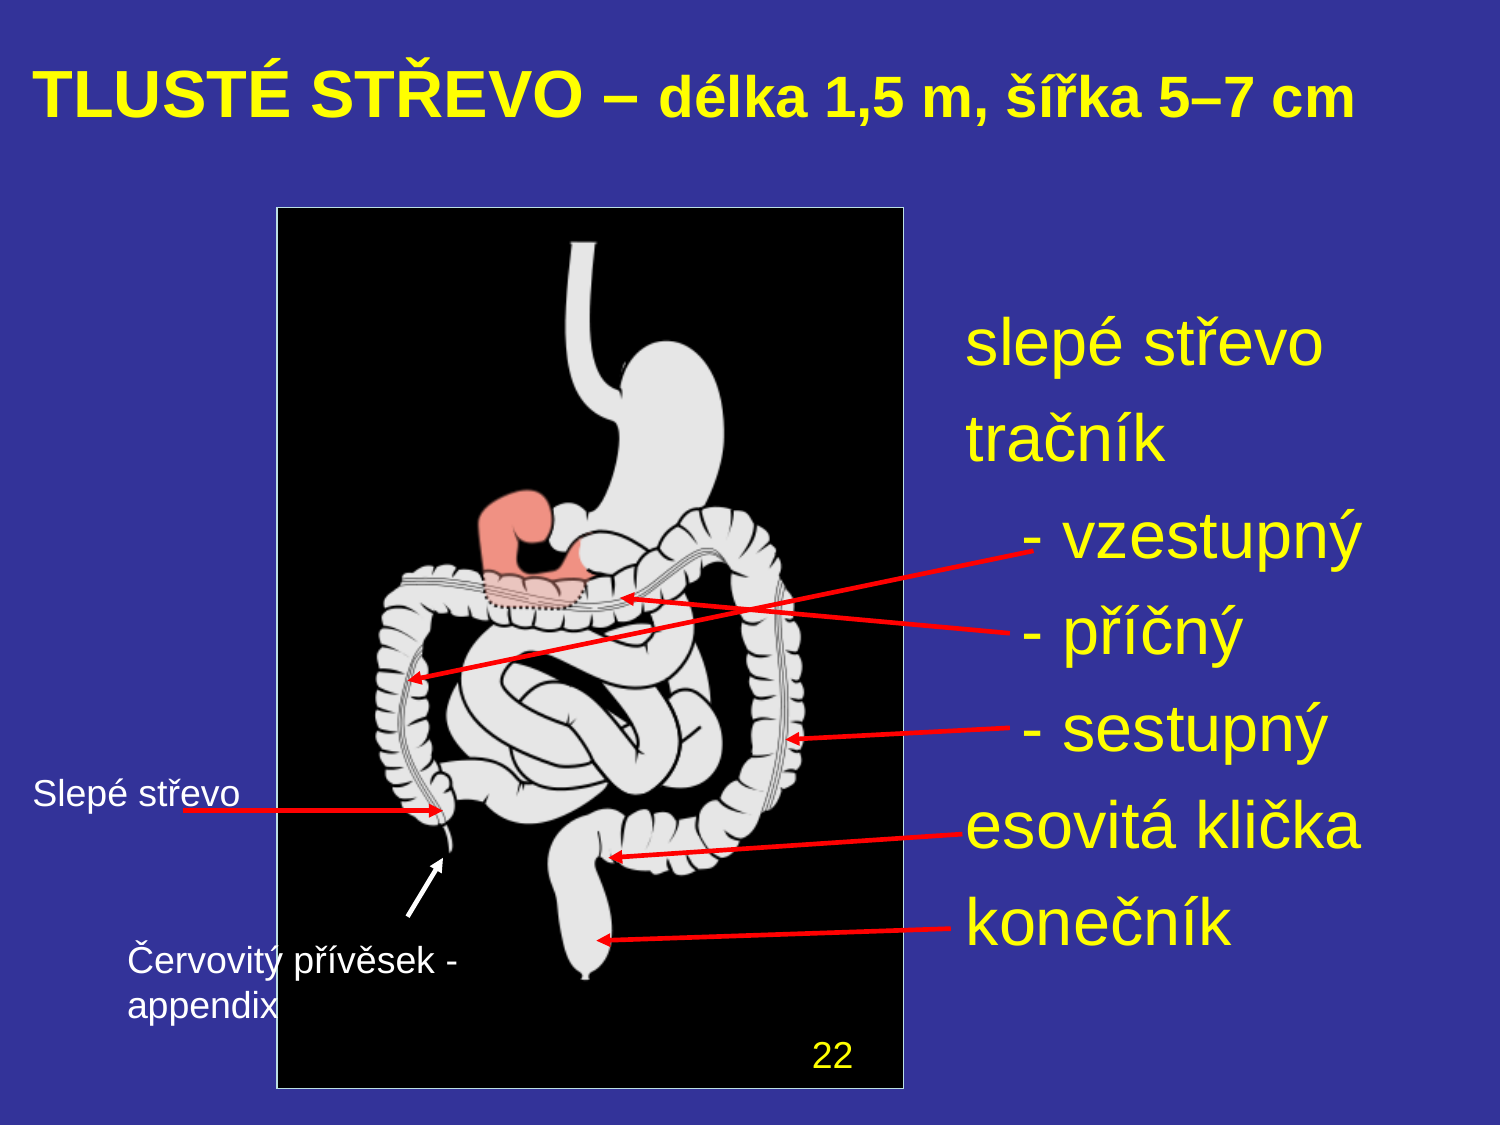

TLUSTÉ STŘEVO – délka 1,5 m, šířka 5–7 cm
slepé střevo
tračník
 	- vzestupný
	- příčný
	- sestupný
esovitá klička
konečník
Slepé střevo
Červovitý přívěsek - appendix
22